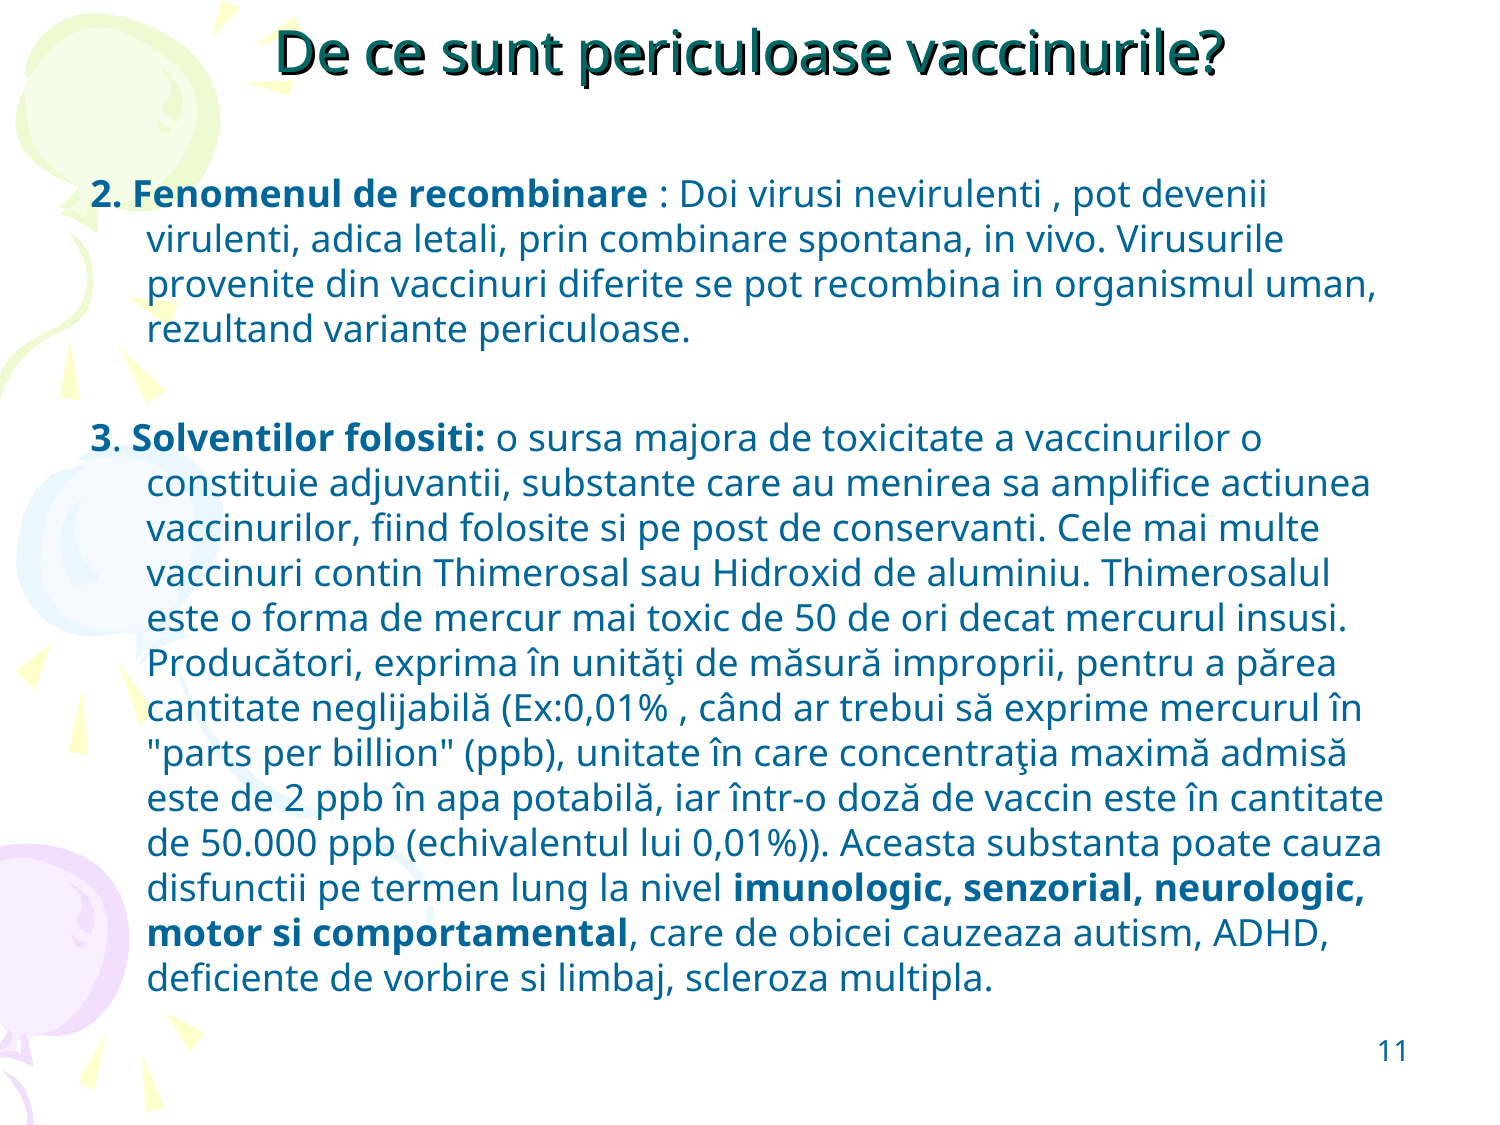

De ce sunt periculoase vaccinurile?
2. Fenomenul de recombinare : Doi virusi nevirulenti , pot devenii virulenti, adica letali, prin combinare spontana, in vivo. Virusurile provenite din vaccinuri diferite se pot recombina in organismul uman, rezultand variante periculoase.
3. Solventilor folositi: o sursa majora de toxicitate a vaccinurilor o constituie adjuvantii, substante care au menirea sa amplifice actiunea vaccinurilor, fiind folosite si pe post de conservanti. Cele mai multe vaccinuri contin Thimerosal sau Hidroxid de aluminiu. Thimerosalul este o forma de mercur mai toxic de 50 de ori decat mercurul insusi. Producători, exprima în unităţi de măsură improprii, pentru a părea cantitate neglijabilă (Ex:0,01% , când ar trebui să exprime mercurul în "parts per billion" (ppb), unitate în care concentraţia maximă admisă este de 2 ppb în apa potabilă, iar într-o doză de vaccin este în cantitate de 50.000 ppb (echivalentul lui 0,01%)). Aceasta substanta poate cauza disfunctii pe termen lung la nivel imunologic, senzorial, neurologic, motor si comportamental, care de obicei cauzeaza autism, ADHD, deficiente de vorbire si limbaj, scleroza multipla.